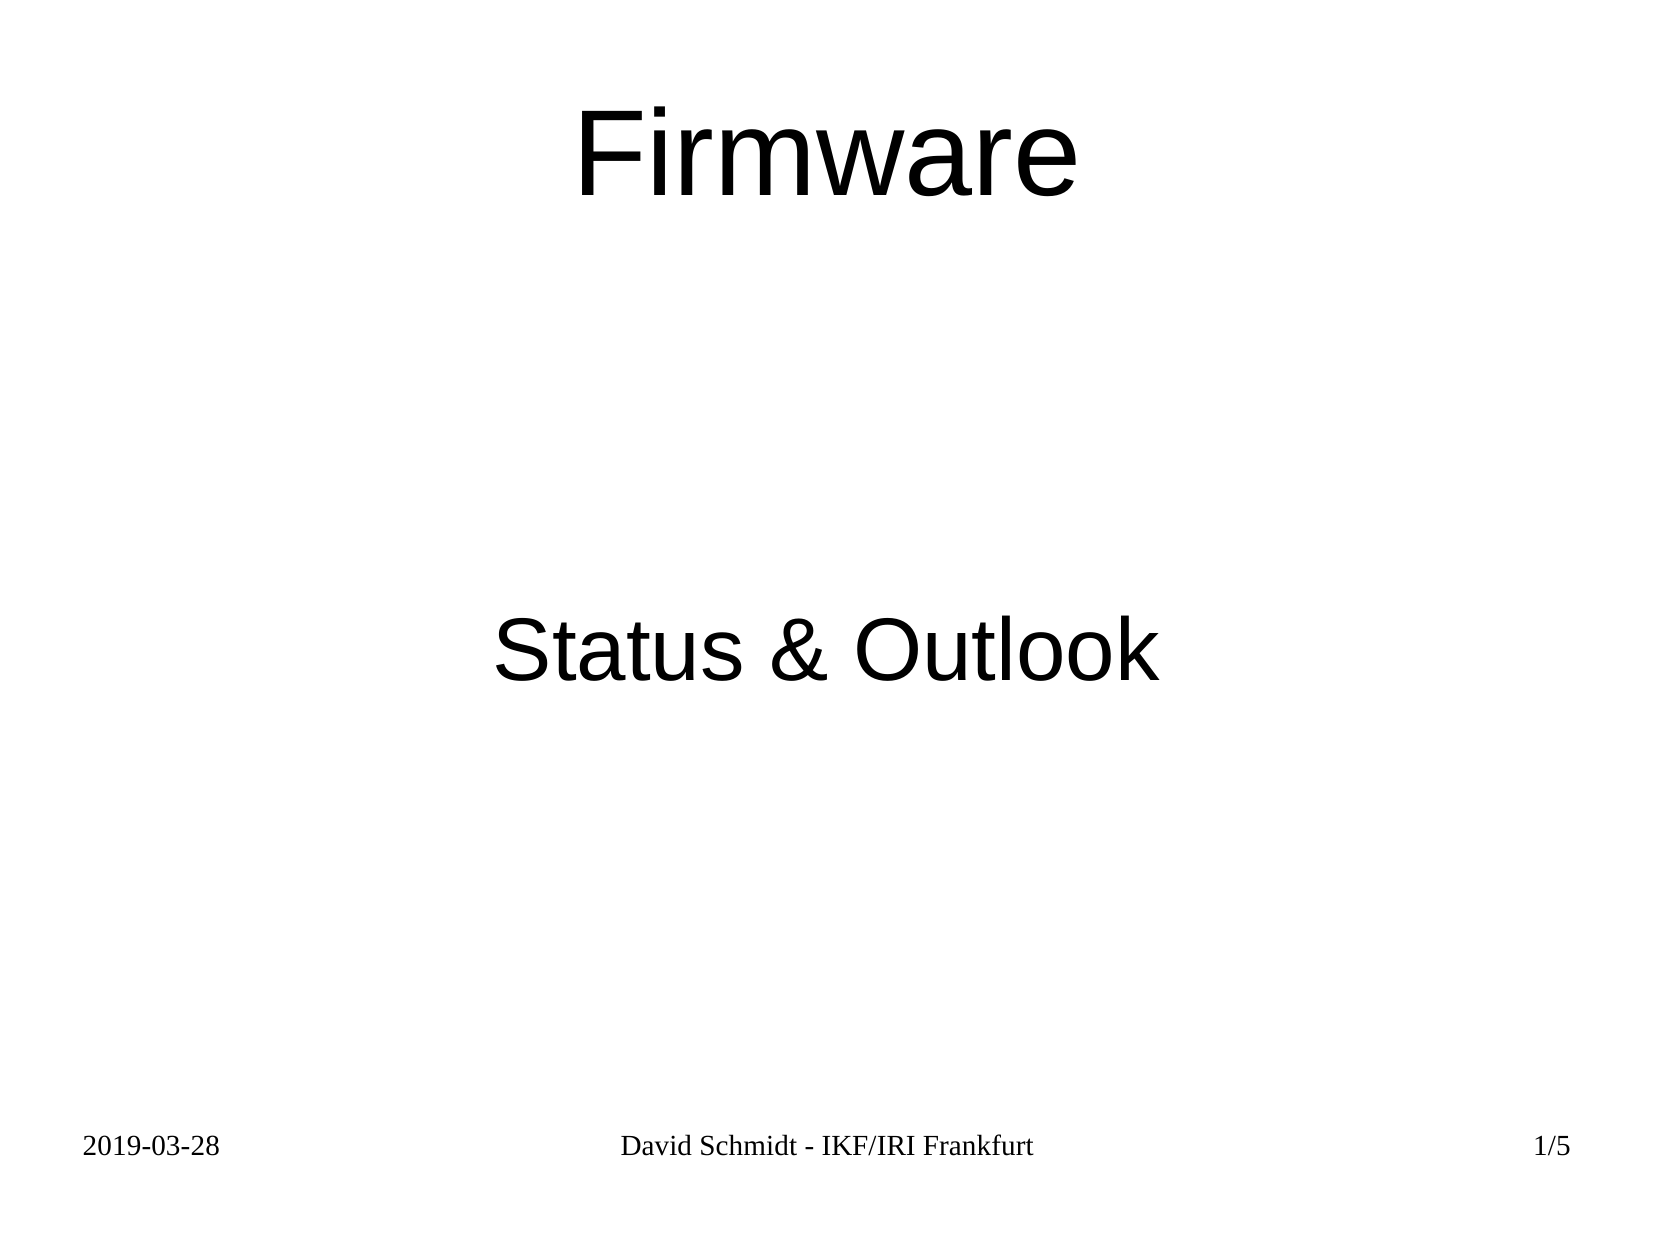

# Firmware
Status & Outlook
2019-03-28
David Schmidt - IKF/IRI Frankfurt
1